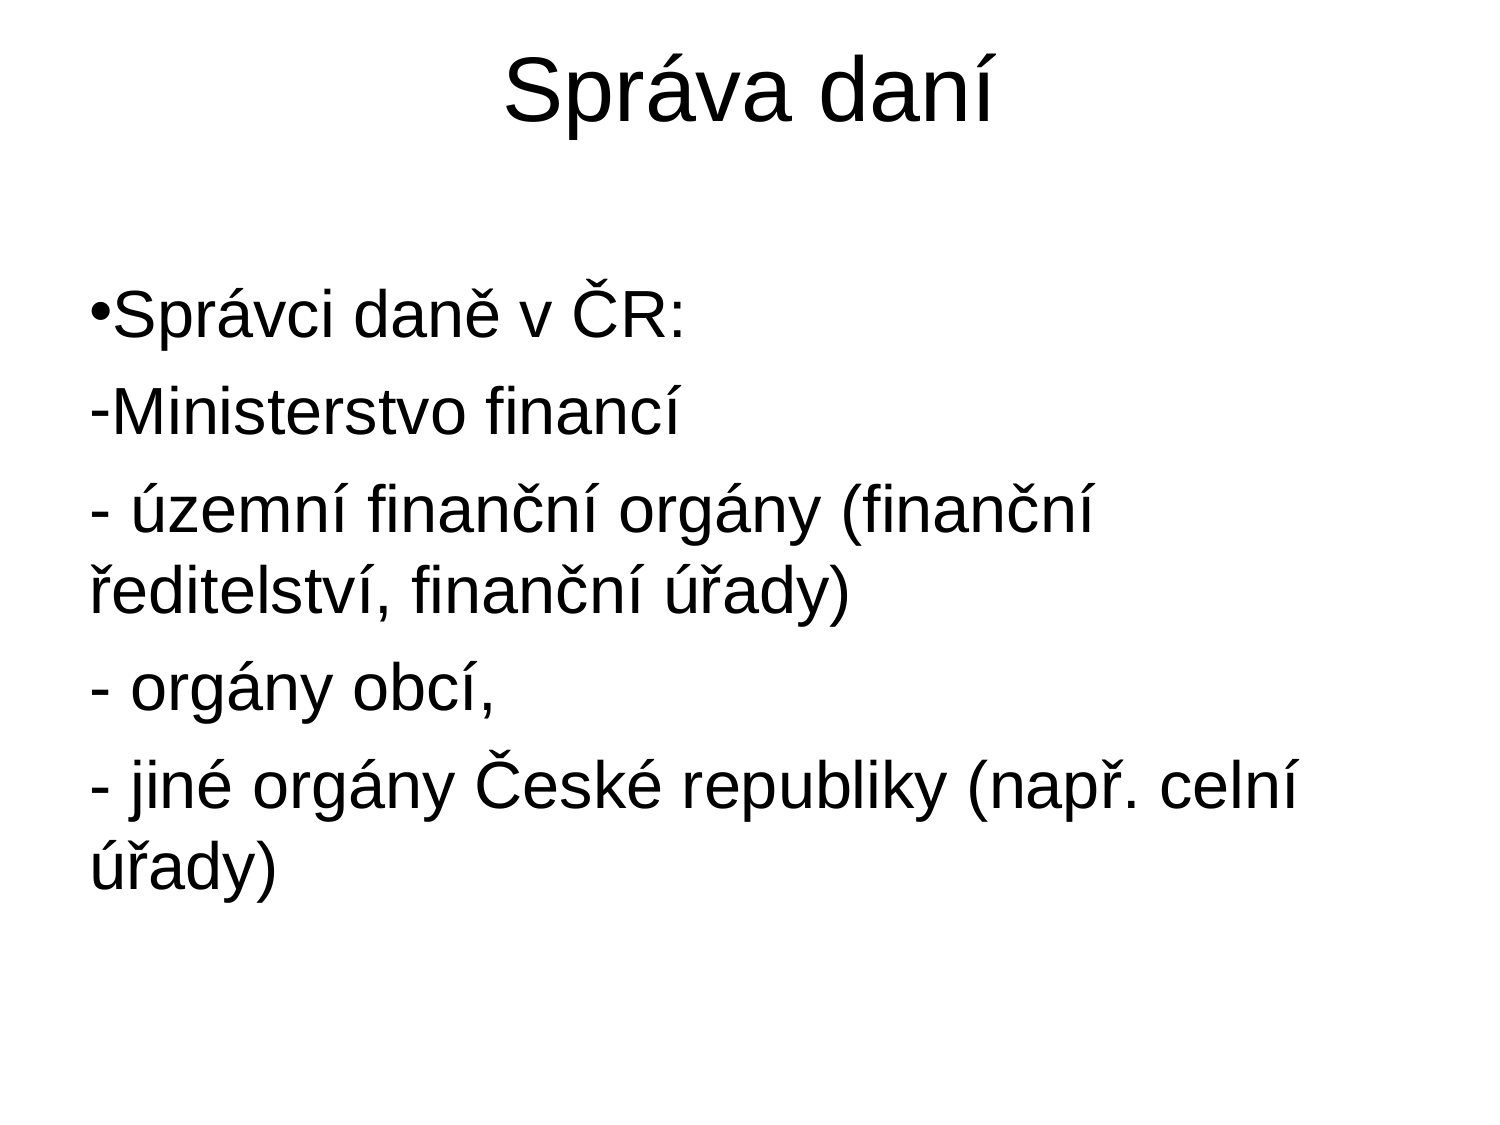

# Správa daní
Správci daně v ČR:
Ministerstvo financí
- územní finanční orgány (finanční ředitelství, finanční úřady)
- orgány obcí,
- jiné orgány České republiky (např. celní úřady)